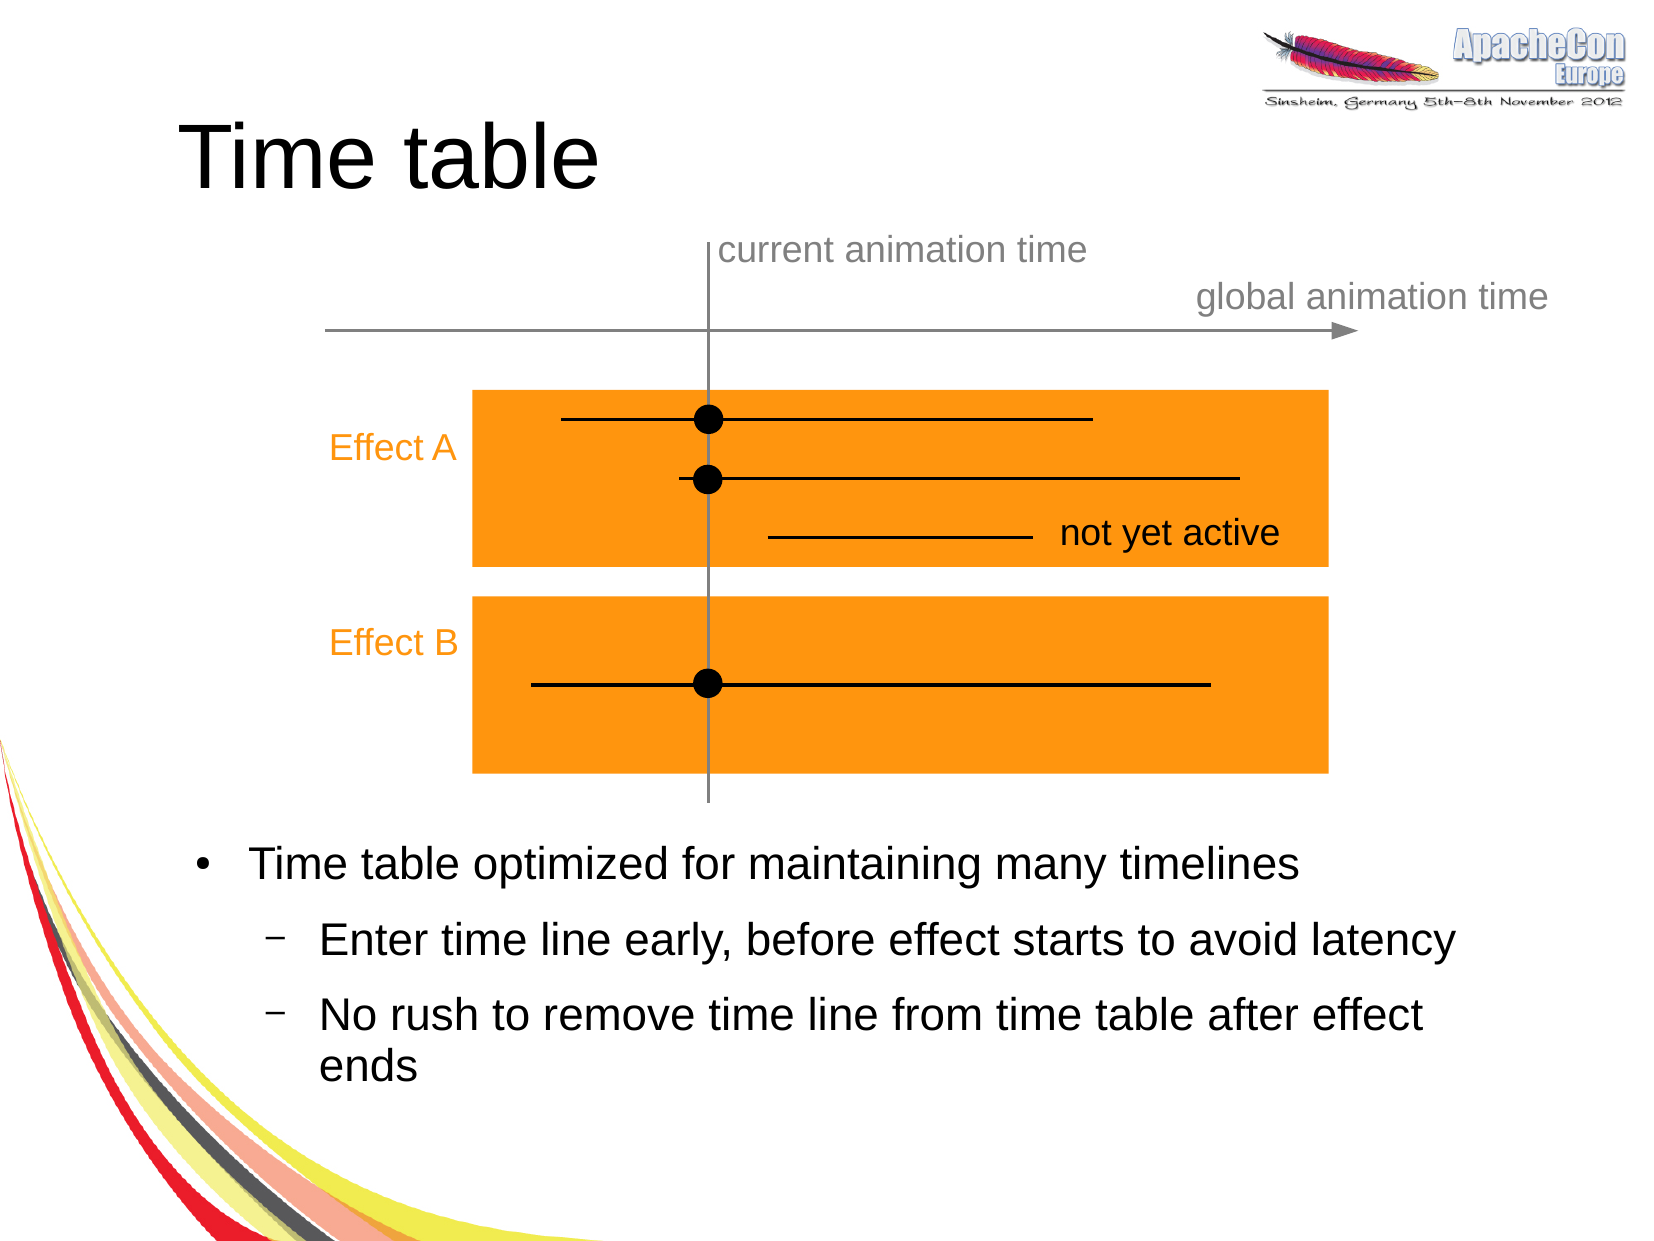

# Time table
current animation time
global animation time
Effect A
not yet active
Effect B
Time table optimized for maintaining many timelines
Enter time line early, before effect starts to avoid latency
No rush to remove time line from time table after effect ends